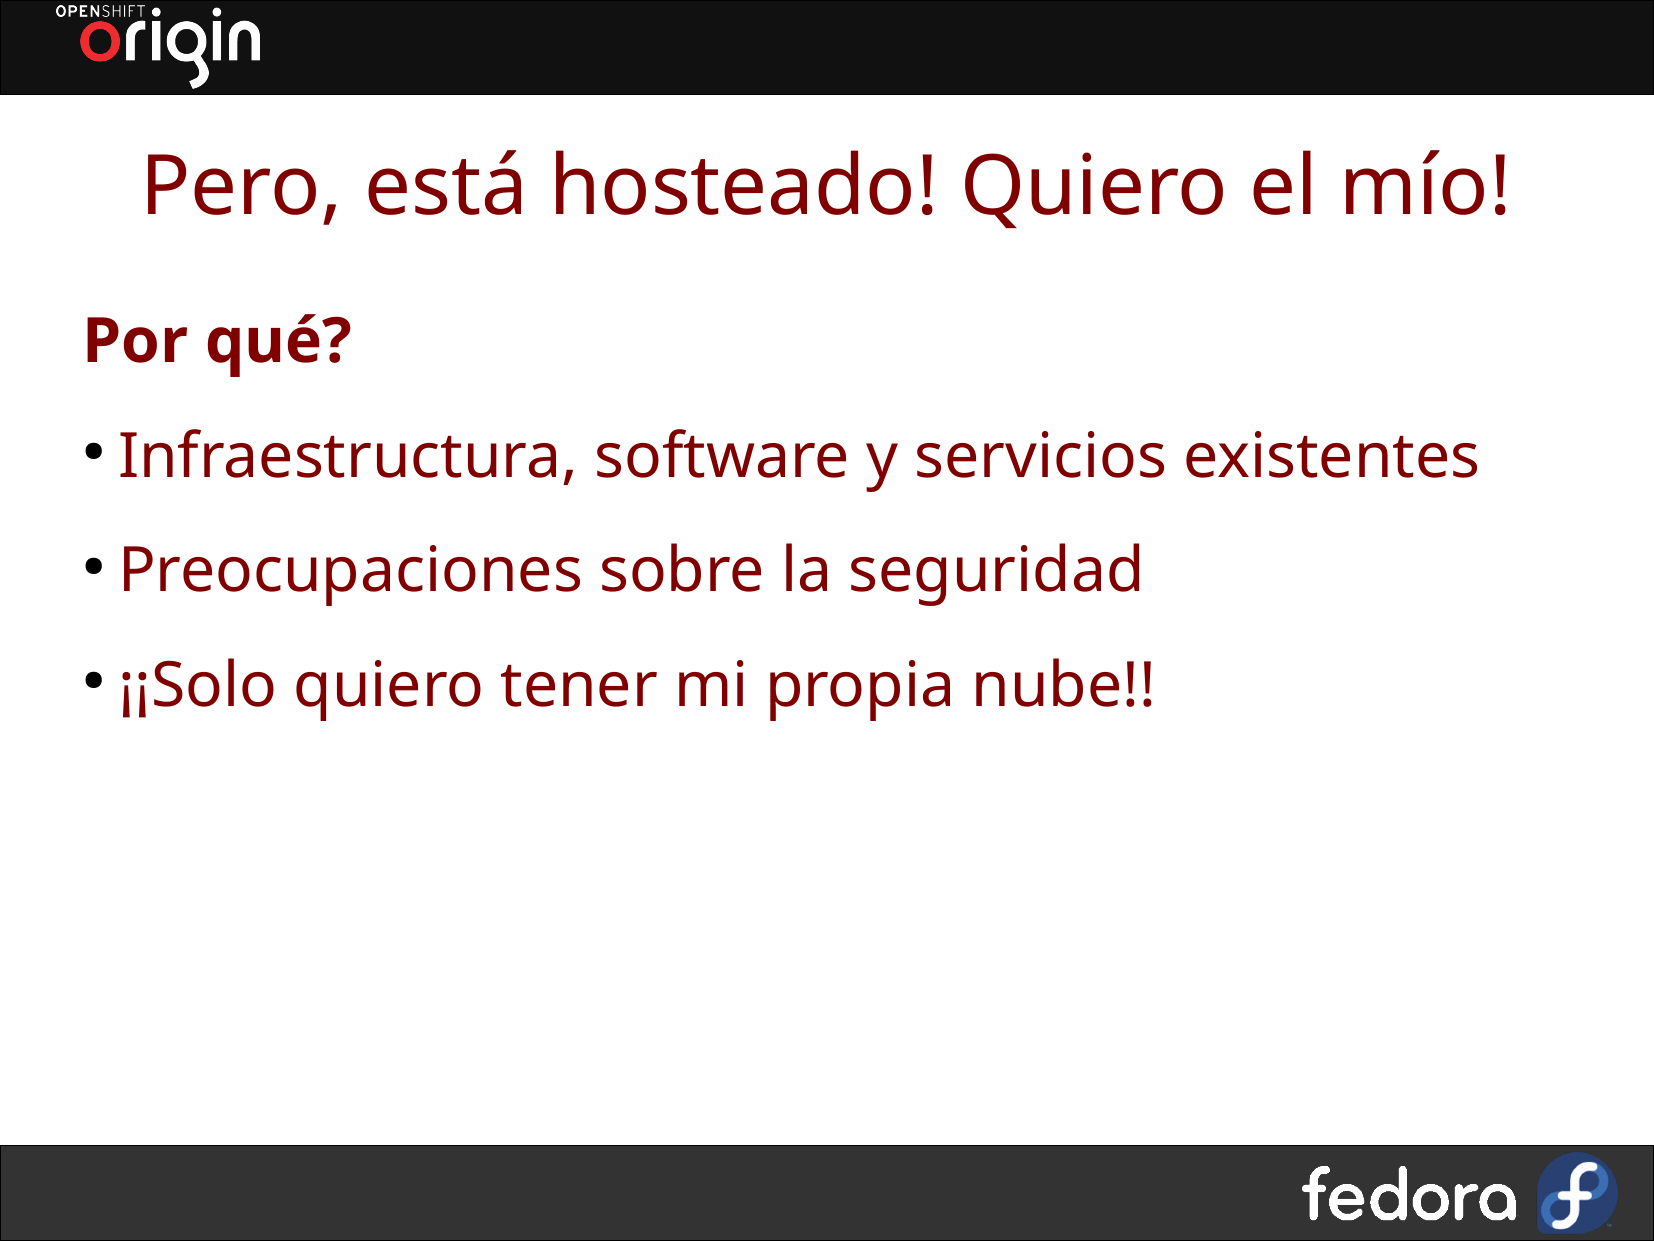

# Pero, está hosteado! Quiero el mío!
Por qué?
Infraestructura, software y servicios existentes
Preocupaciones sobre la seguridad
¡¡Solo quiero tener mi propia nube!!